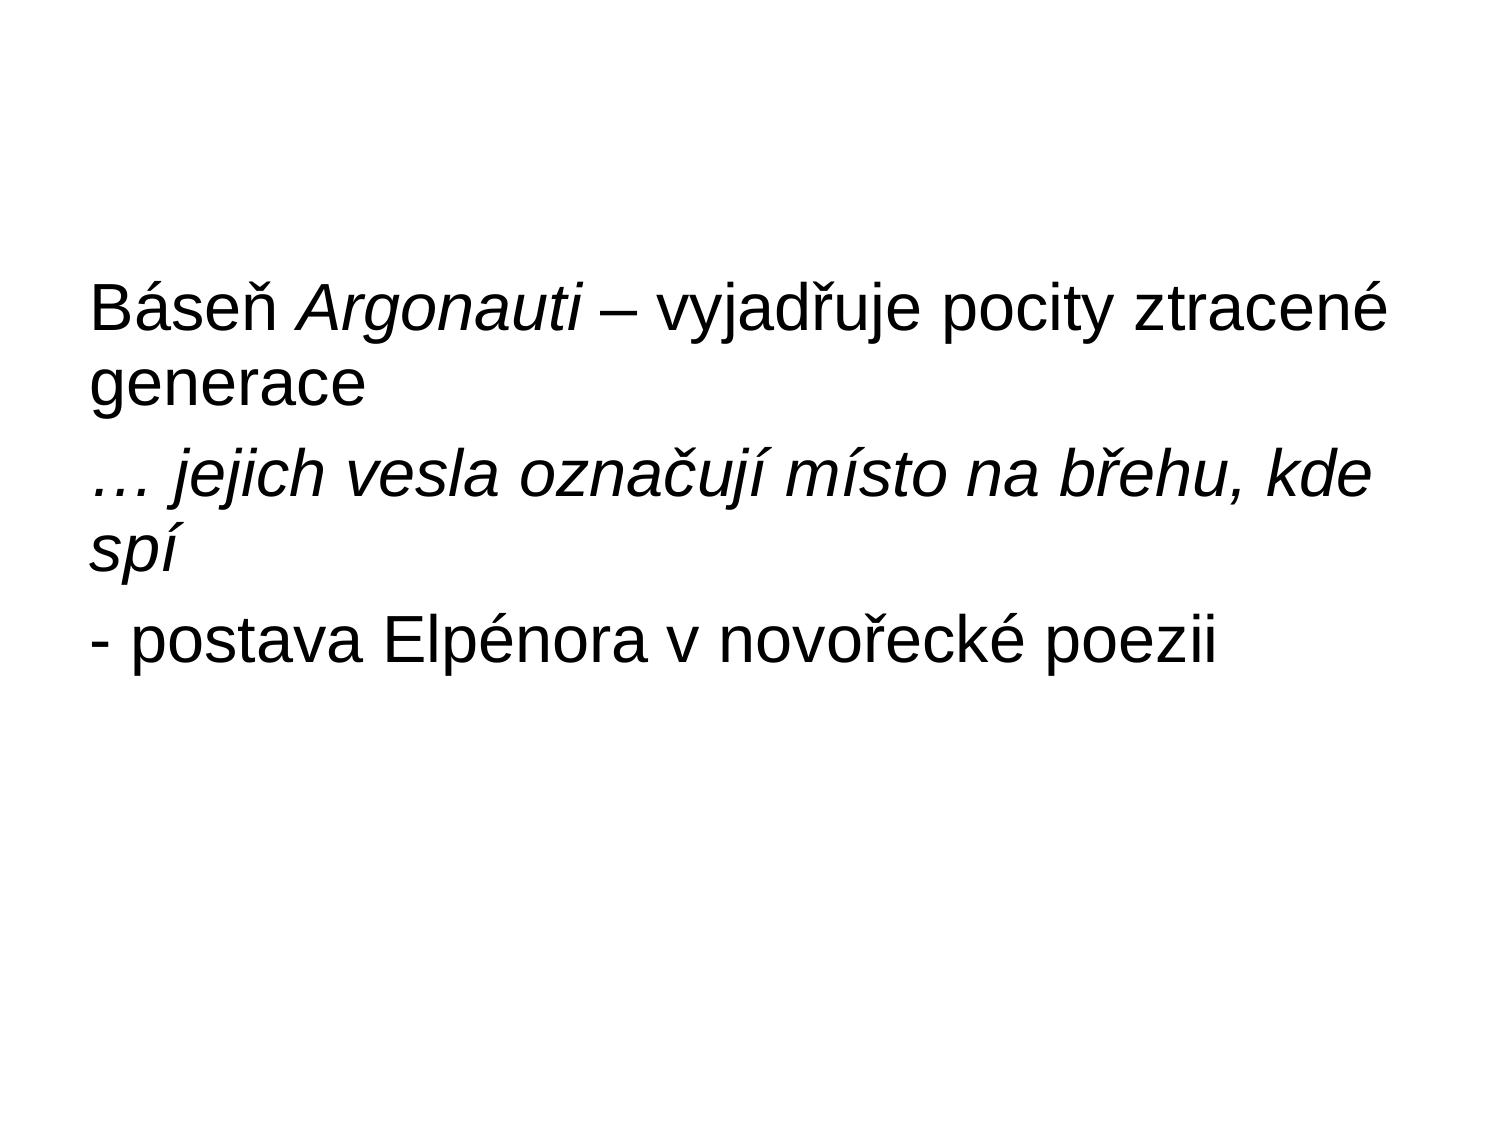

#
Báseň Argonauti – vyjadřuje pocity ztracené generace
… jejich vesla označují místo na břehu, kde spí
- postava Elpénora v novořecké poezii